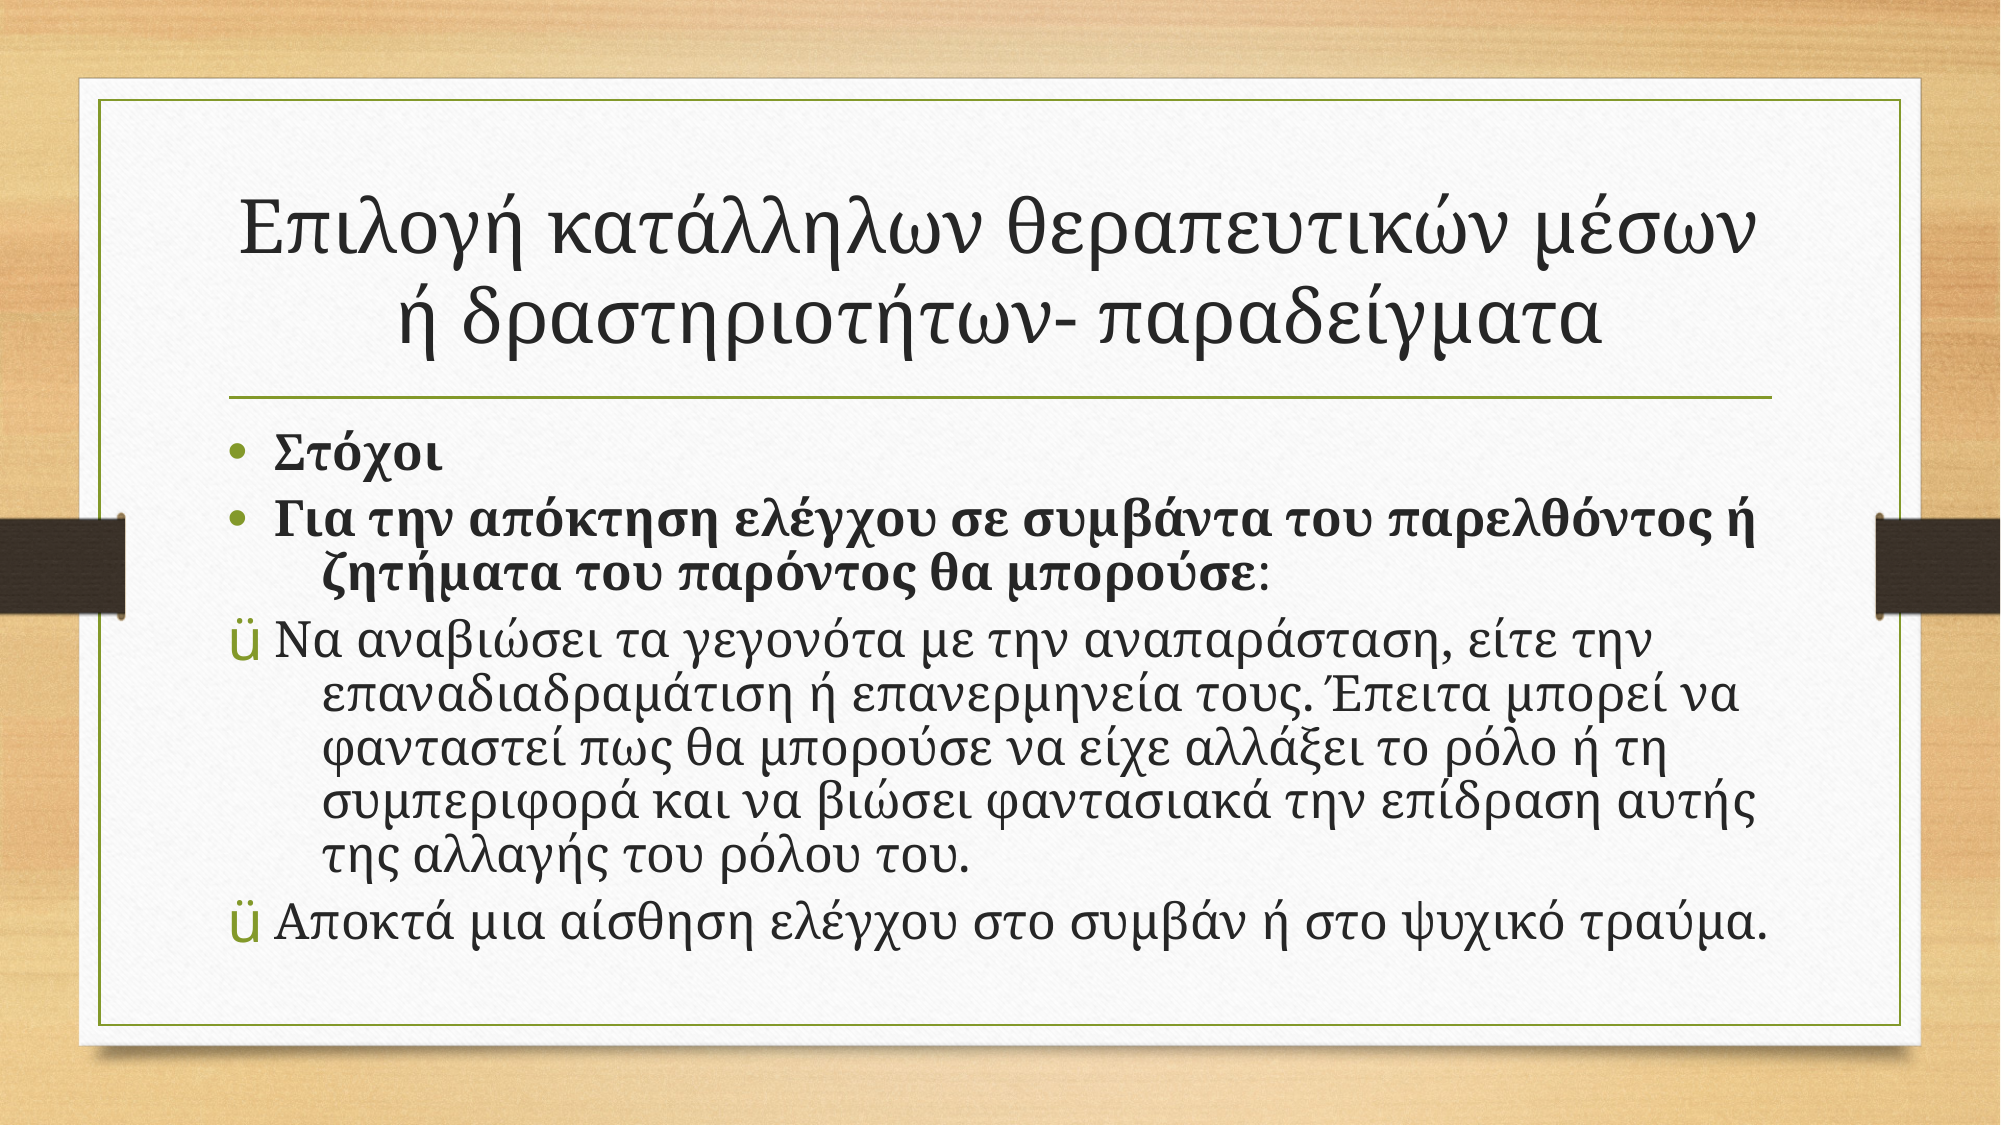

# Επιλογή κατάλληλων θεραπευτικών μέσων ή δραστηριοτήτων- παραδείγματα
Στόχοι
Για την απόκτηση ελέγχου σε συμβάντα του παρελθόντος ή ζητήματα του παρόντος θα μπορούσε:
Να αναβιώσει τα γεγονότα με την αναπαράσταση, είτε την επαναδιαδραμάτιση ή επανερμηνεία τους. Έπειτα μπορεί να φανταστεί πως θα μπορούσε να είχε αλλάξει το ρόλο ή τη συμπεριφορά και να βιώσει φαντασιακά την επίδραση αυτής της αλλαγής του ρόλου του.
Αποκτά μια αίσθηση ελέγχου στο συμβάν ή στο ψυχικό τραύμα.